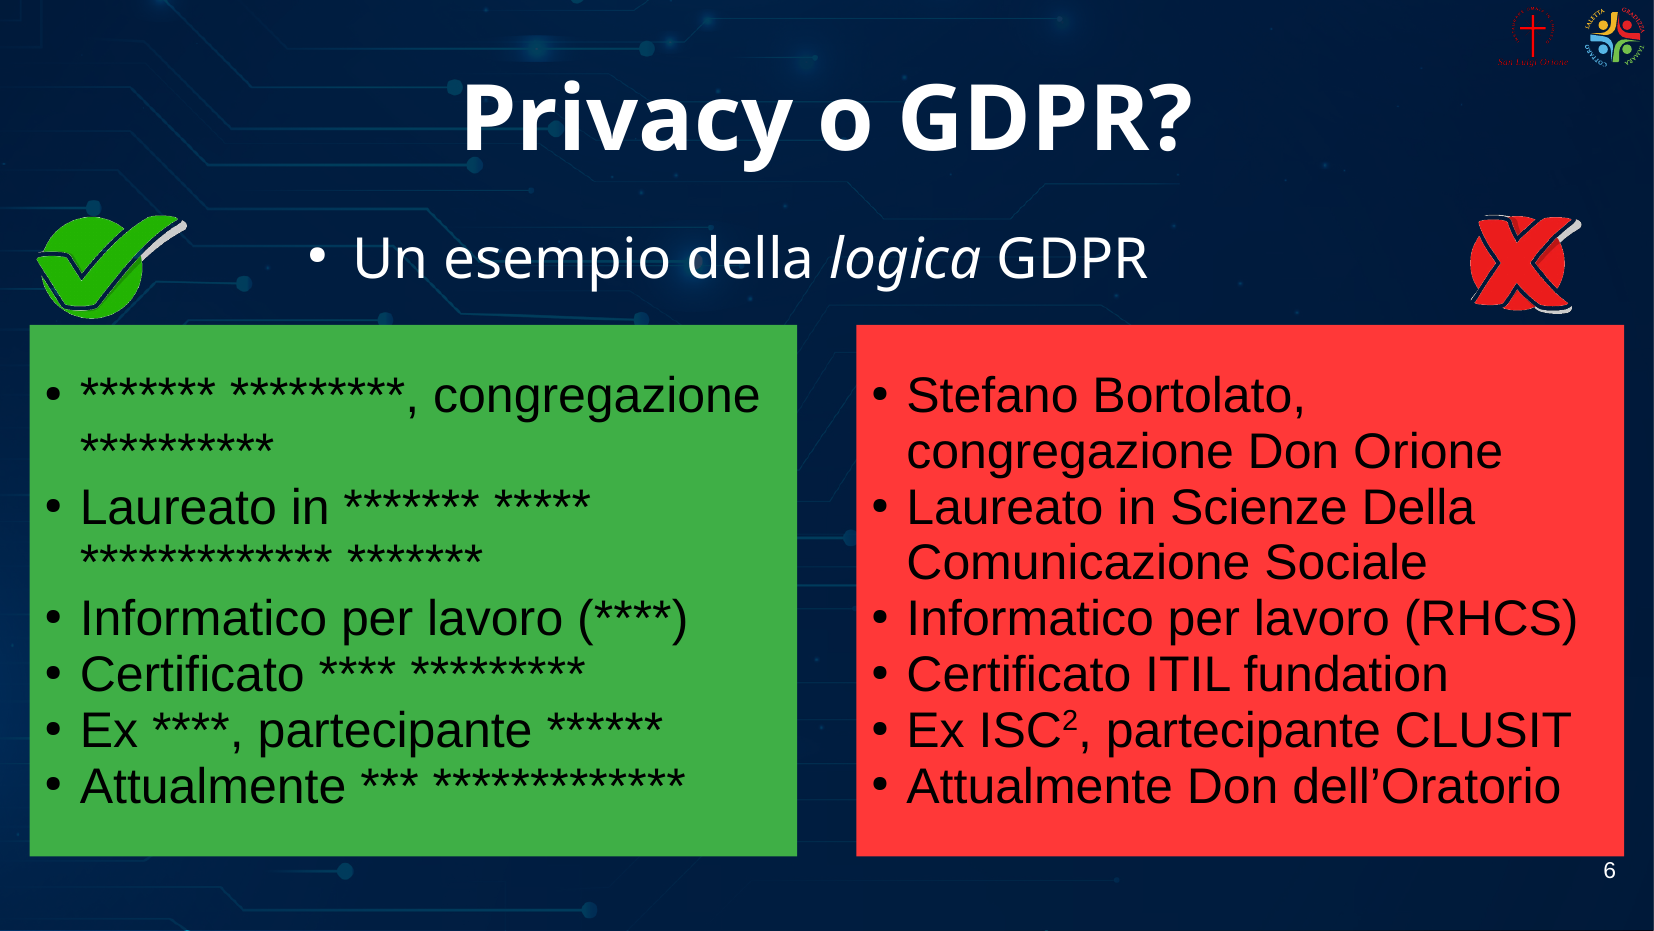

# Privacy o GDPR?
Un esempio della logica GDPR
******* *********, congregazione **********
Laureato in ******* ***** ************* *******
Informatico per lavoro (****)
Certificato **** *********
Ex ****, partecipante ******
Attualmente *** *************
Stefano Bortolato, congregazione Don Orione
Laureato in Scienze Della Comunicazione Sociale
Informatico per lavoro (RHCS)
Certificato ITIL fundation
Ex ISC2, partecipante CLUSIT
Attualmente Don dell’Oratorio